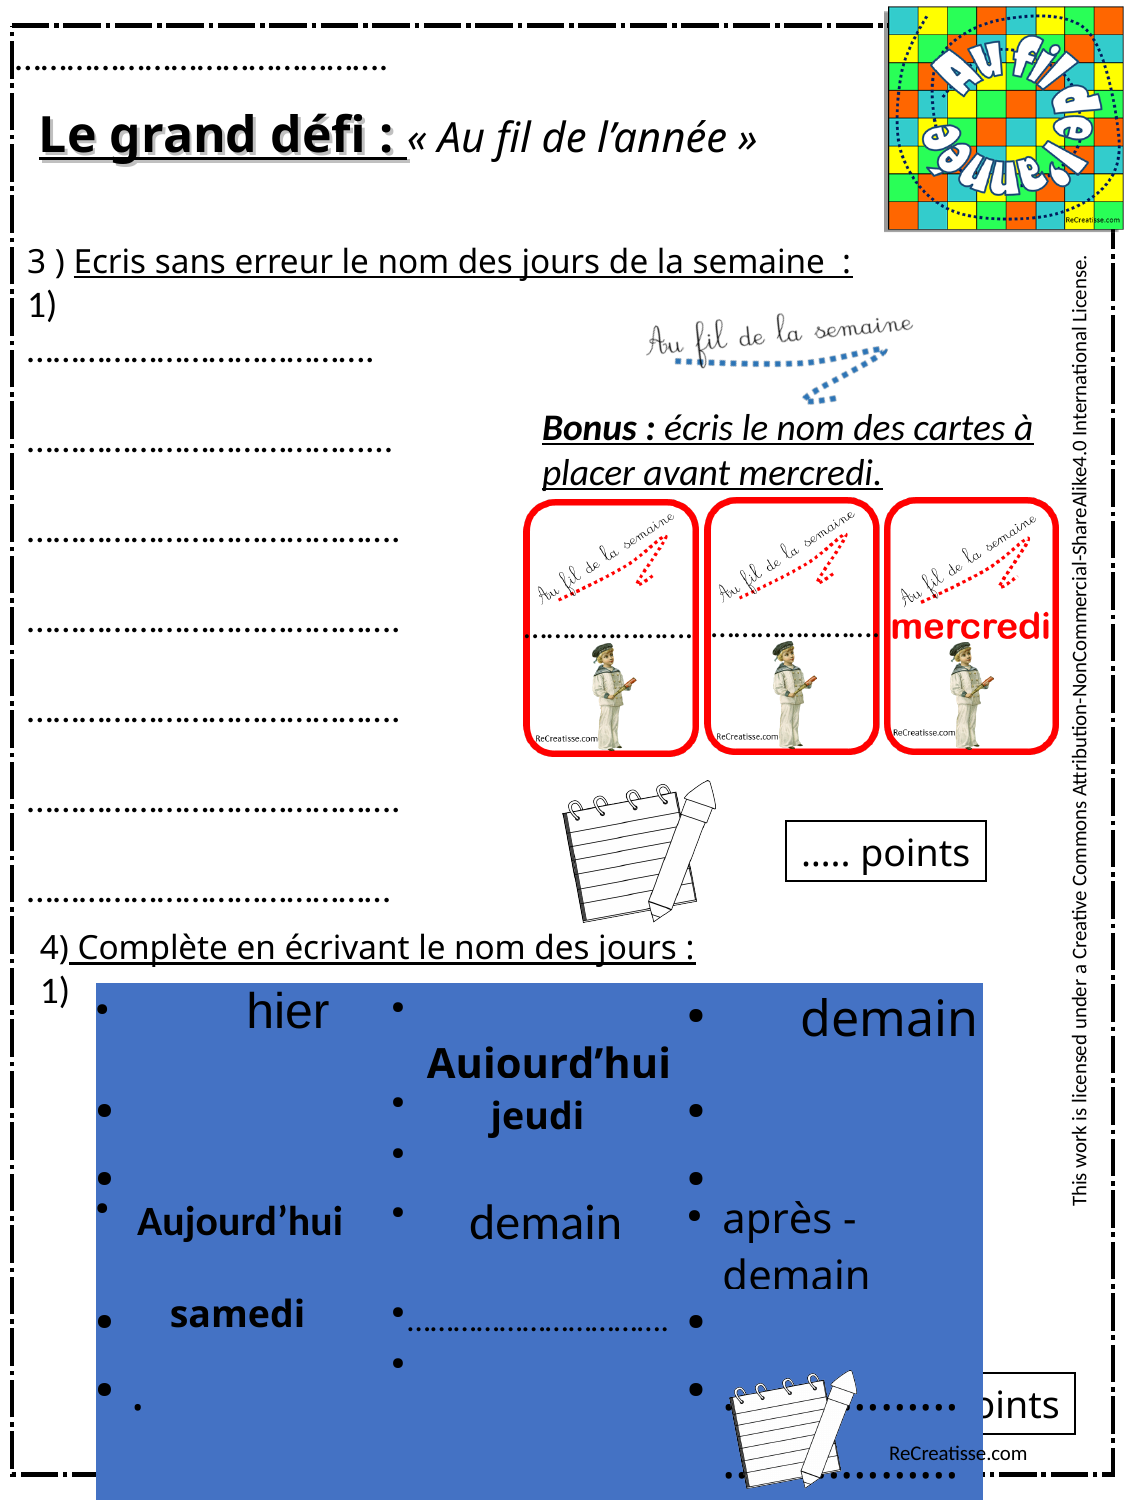

…………………………………….
Le grand défi : « Au fil de l’année »
3 ) Ecris sans erreur le nom des jours de la semaine :
………………………………….
…………………………………...
…………………………………….
…………………………………….
…………………………………….
…………………………………….
……………………………………
Bonus : écris le nom des cartes à
placer avant mercredi.
………………….
………………….
This work is licensed under a Creative Commons Attribution-NonCommercial-ShareAlike4.0 International License.
….. points
4) Complète en écrivant le nom des jours :
| hier | Aujourd’hui | demain |
| --- | --- | --- |
| …………………………………. | | …………………………………. |
jeudi
 demain
Aujourd’hui
| | | après - demain |
| --- | --- | --- |
| . | | …………………………………. |
samedi
…………………………….
….. points
ReCreatisse.com